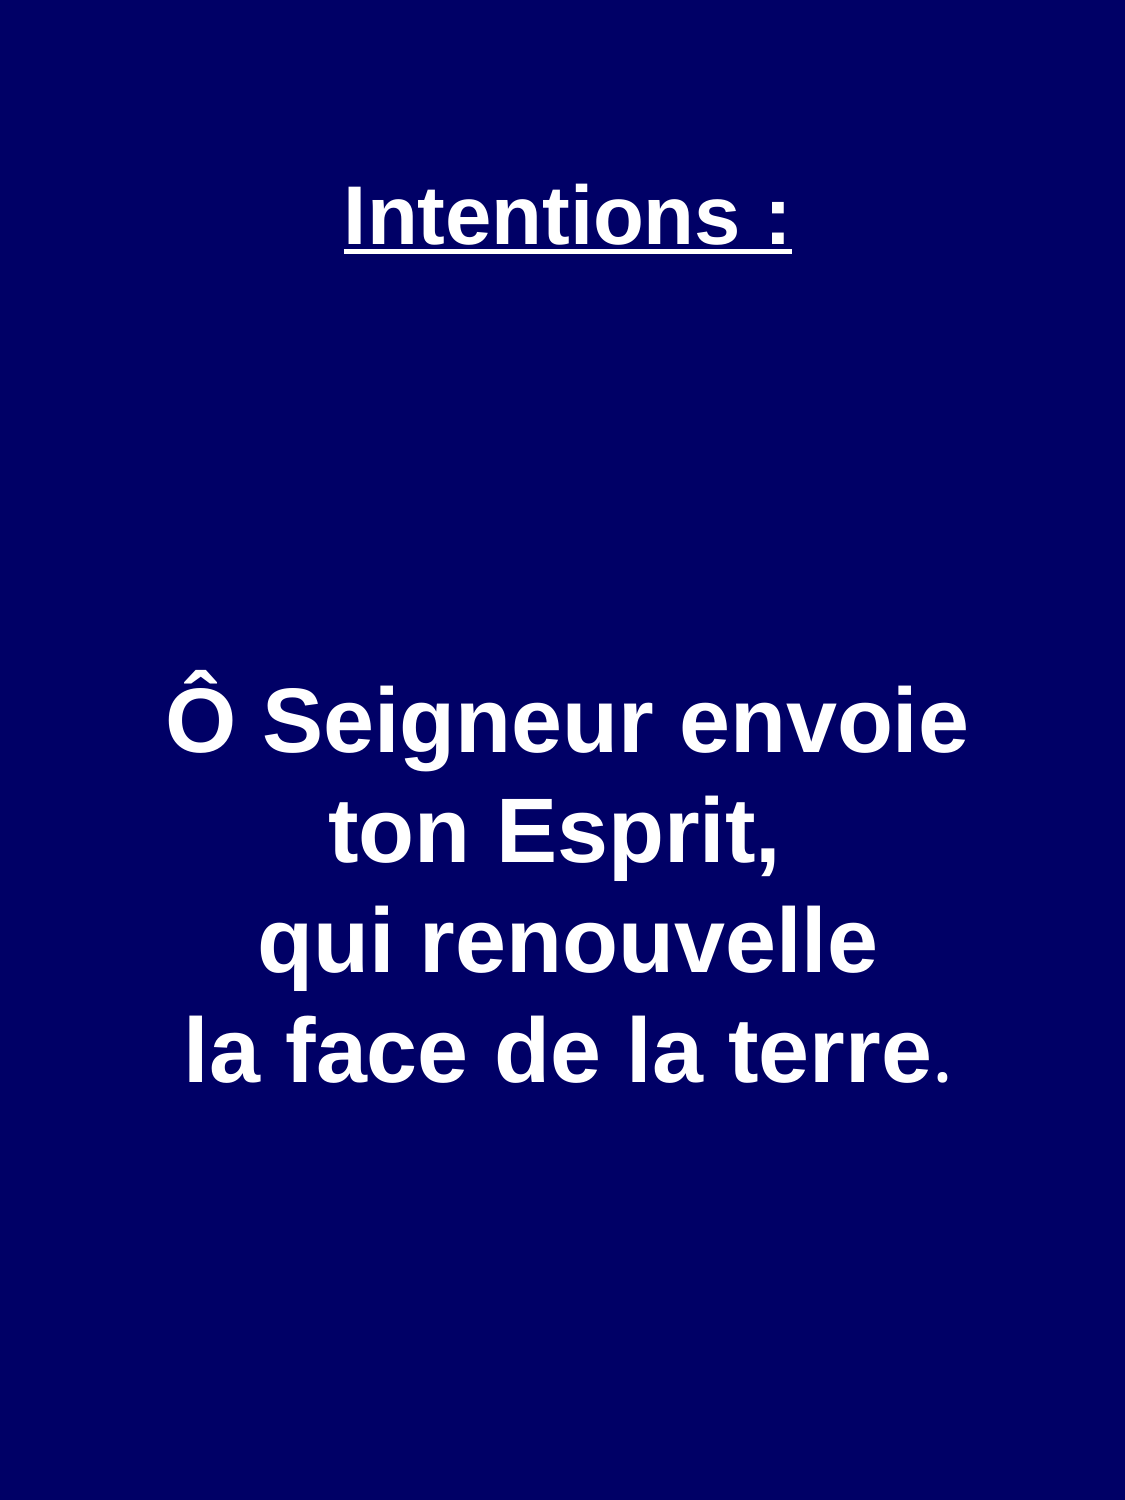

Intentions :
Ô Seigneur envoie
ton Esprit,
qui renouvelle
la face de la terre.